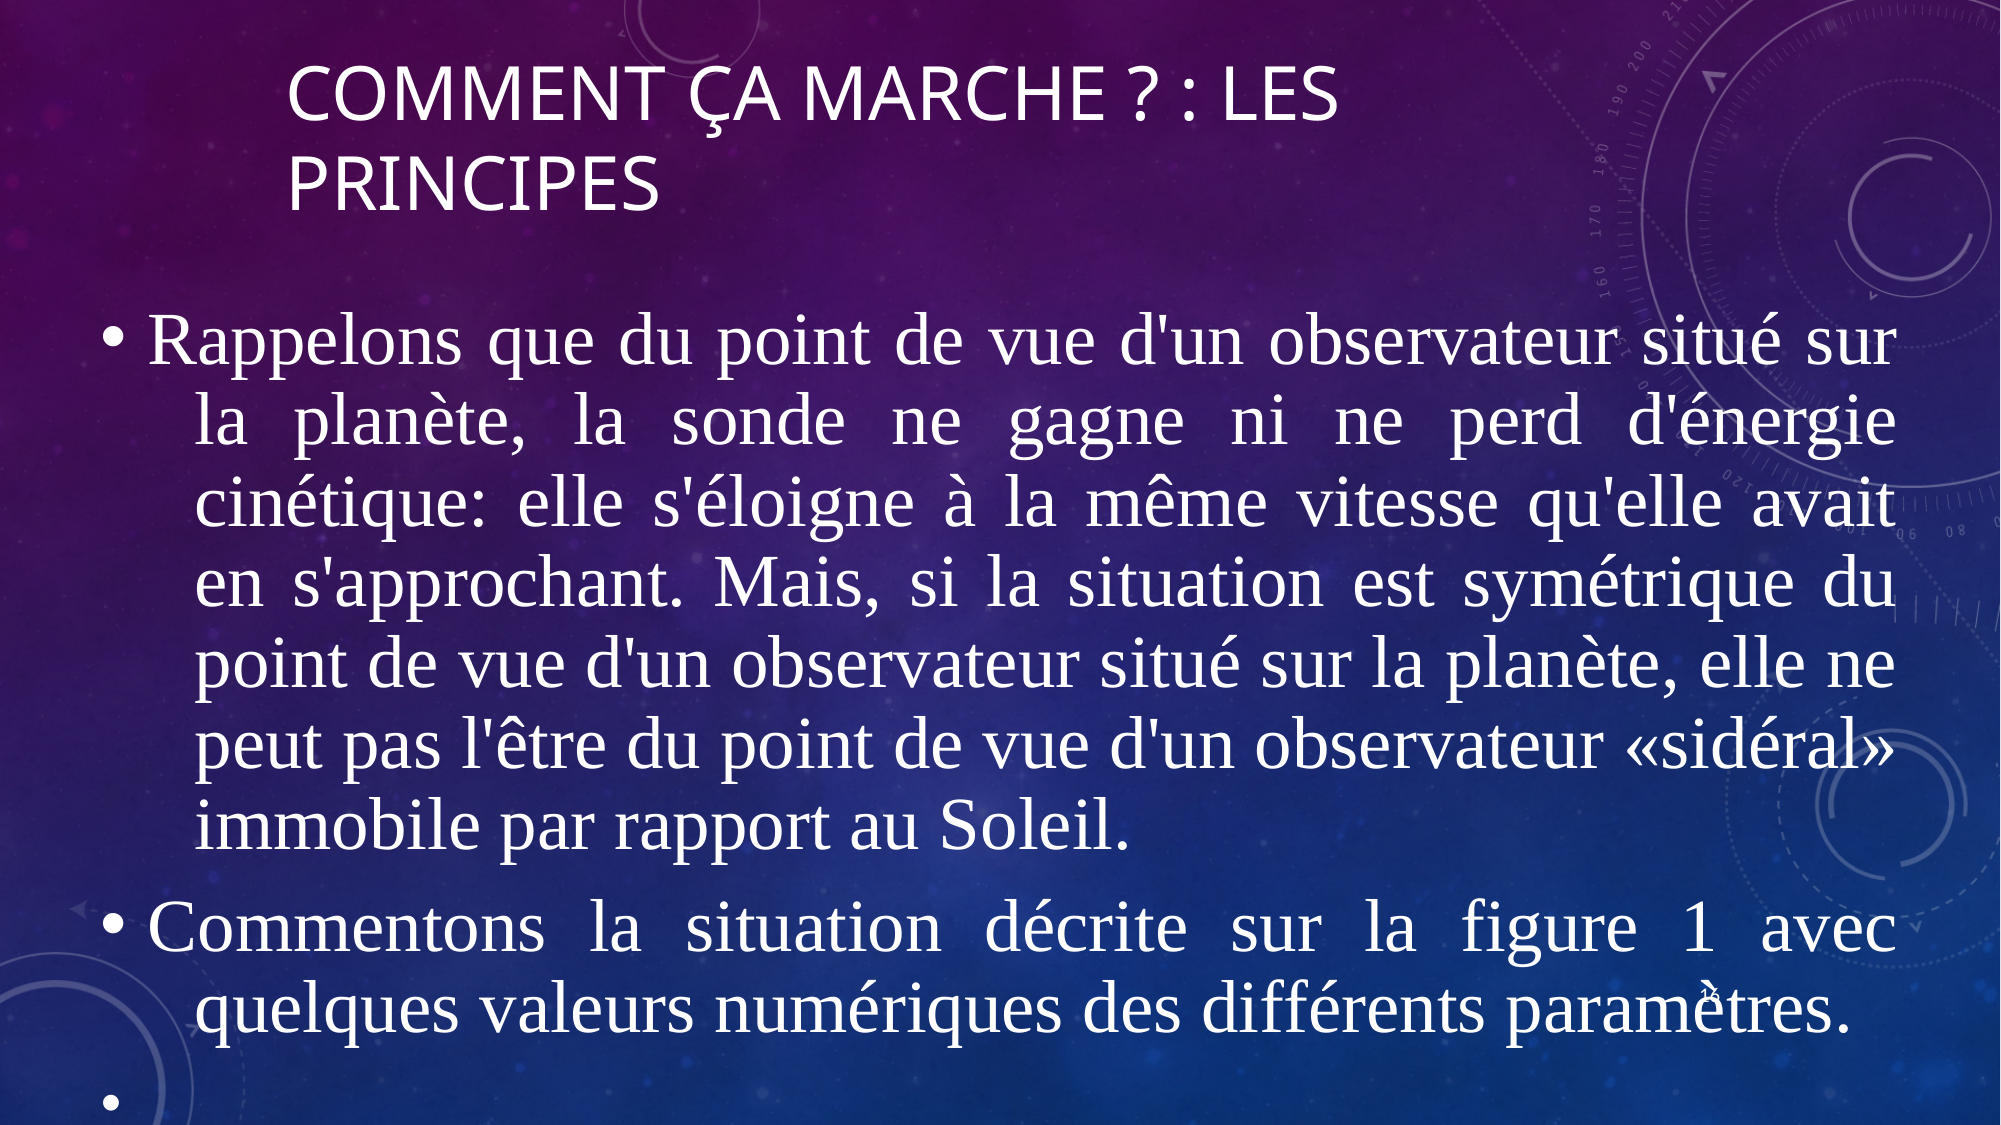

# Comment ça marche ? : Les principes
Rappelons que du point de vue d'un observateur situé sur la planète, la sonde ne gagne ni ne perd d'énergie cinétique: elle s'éloigne à la même vitesse qu'elle avait en s'approchant. Mais, si la situation est symétrique du point de vue d'un observateur situé sur la planète, elle ne peut pas l'être du point de vue d'un observateur «sidéral» immobile par rapport au Soleil.
Commentons la situation décrite sur la figure 1 avec quelques valeurs numériques des différents paramètres.